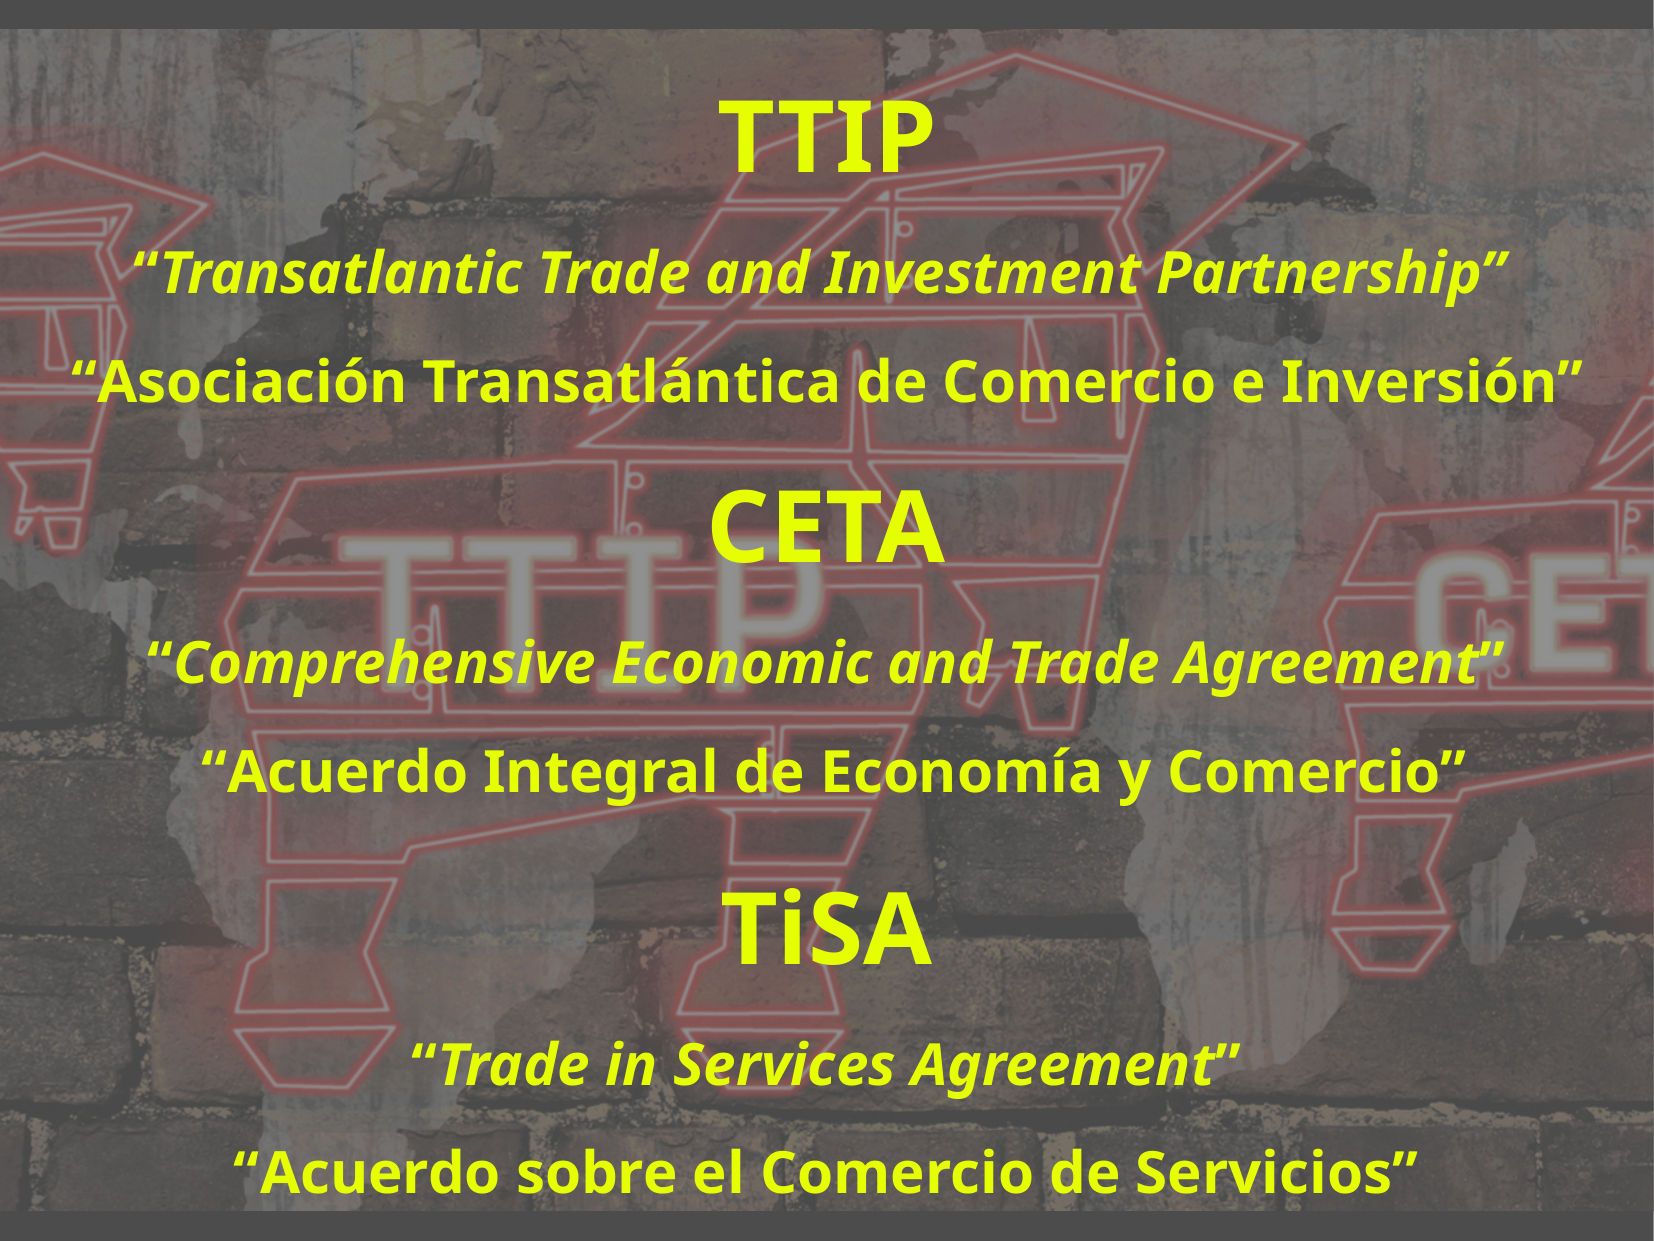

# TTIP
“Transatlantic Trade and Investment Partnership”
“Asociación Transatlántica de Comercio e Inversión”
CETA
“Comprehensive Economic and Trade Agreement”
 “Acuerdo Integral de Economía y Comercio”
TiSA
“Trade in Services Agreement”
“Acuerdo sobre el Comercio de Servicios”